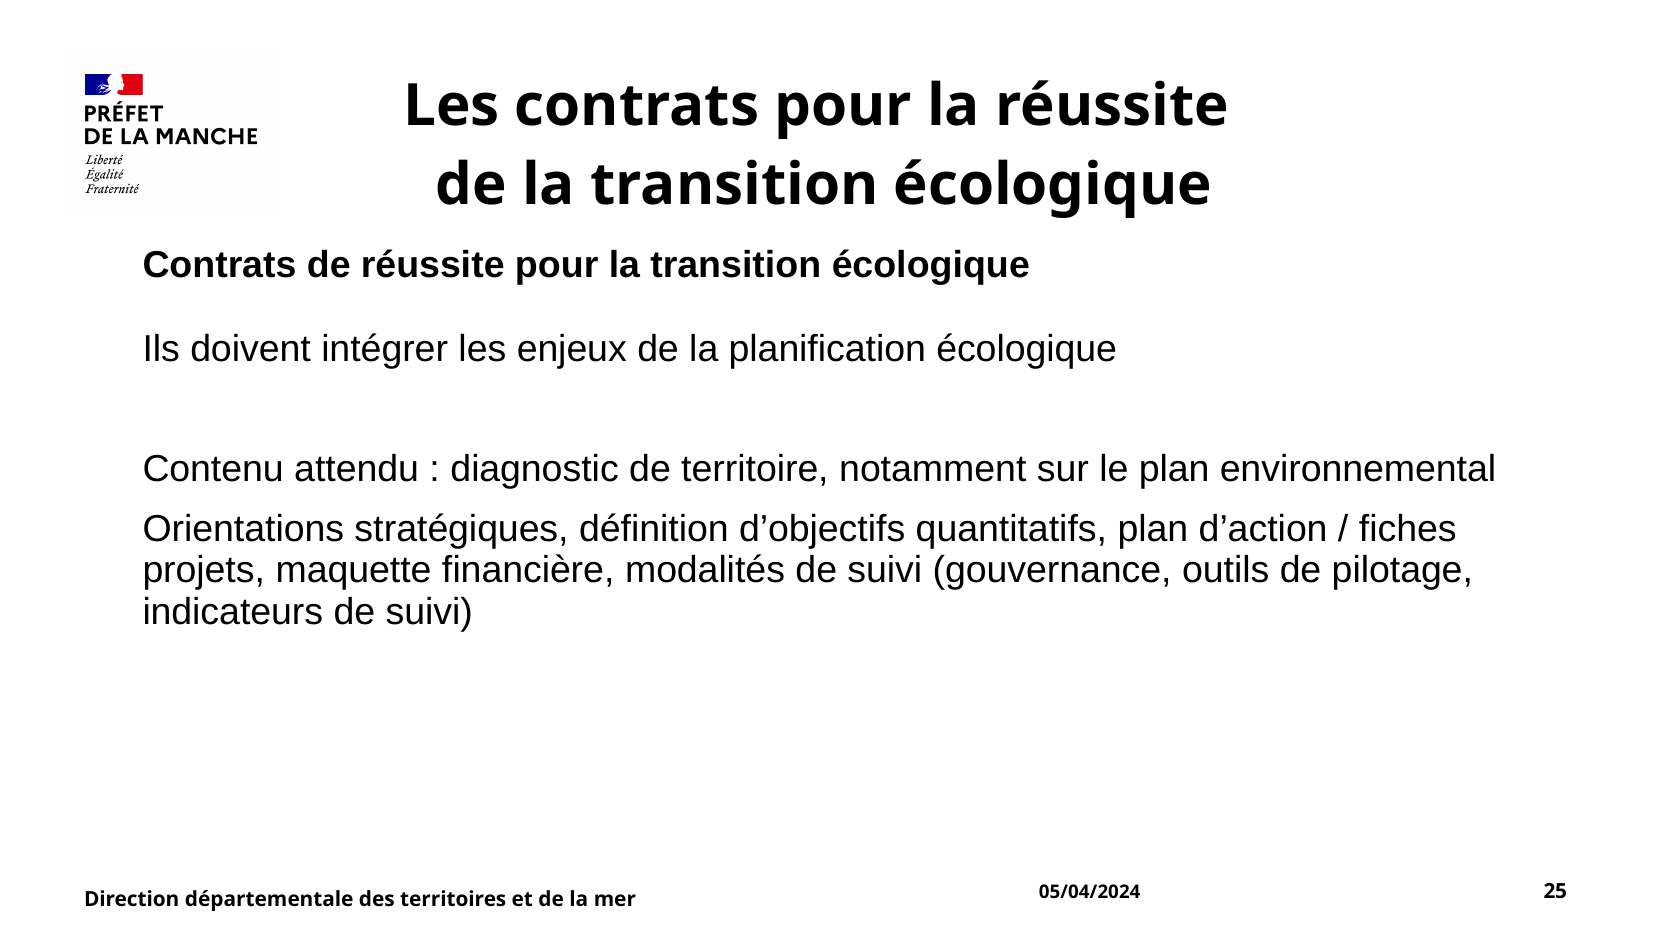

# Les contrats pour la réussite de la transition écologique
Contrats de réussite pour la transition écologique
Ils doivent intégrer les enjeux de la planification écologique
Contenu attendu : diagnostic de territoire, notamment sur le plan environnemental
Orientations stratégiques, définition d’objectifs quantitatifs, plan d’action / fiches projets, maquette financière, modalités de suivi (gouvernance, outils de pilotage, indicateurs de suivi)
25